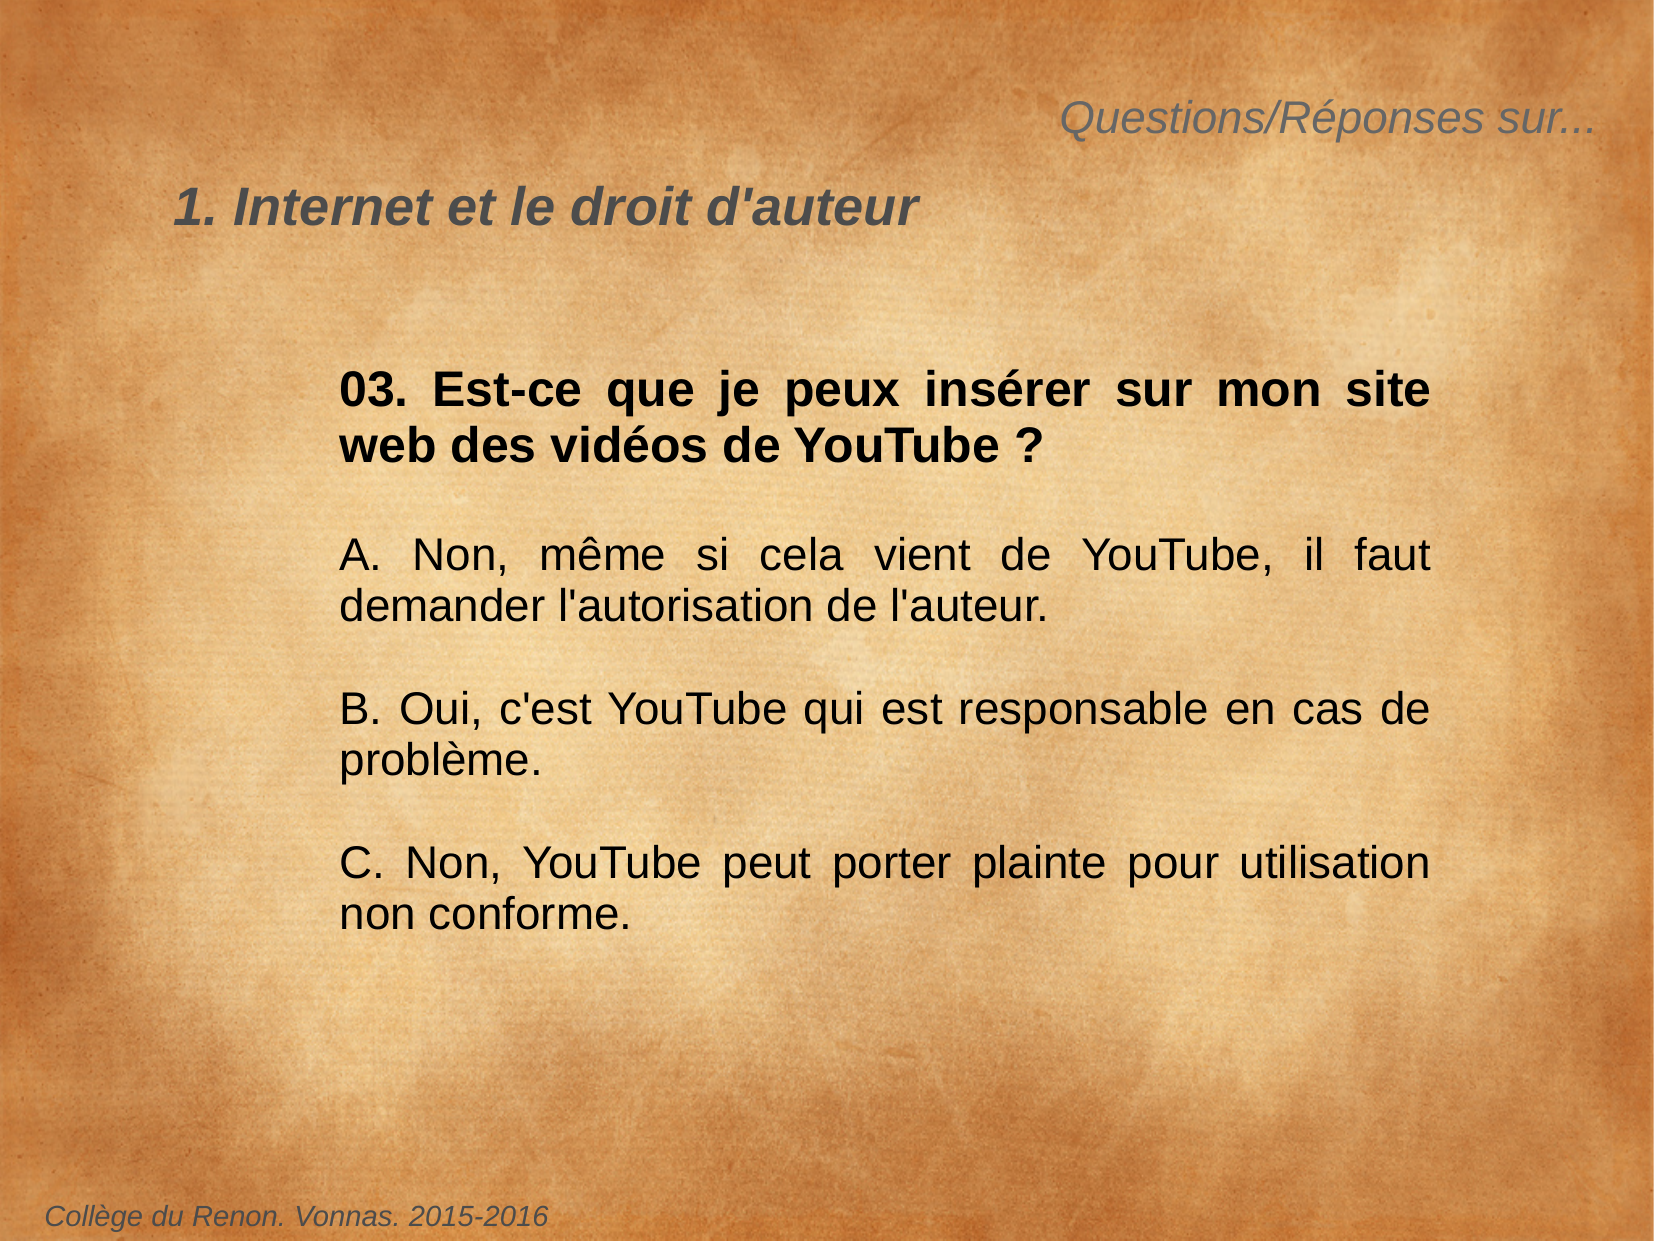

# Questions/Réponses sur...
1. Internet et le droit d'auteur
03. Est-ce que je peux insérer sur mon site web des vidéos de YouTube ?
A. Non, même si cela vient de YouTube, il faut demander l'autorisation de l'auteur.
B. Oui, c'est YouTube qui est responsable en cas de problème.
C. Non, YouTube peut porter plainte pour utilisation non conforme.
Collège du Renon. Vonnas. 2015-2016